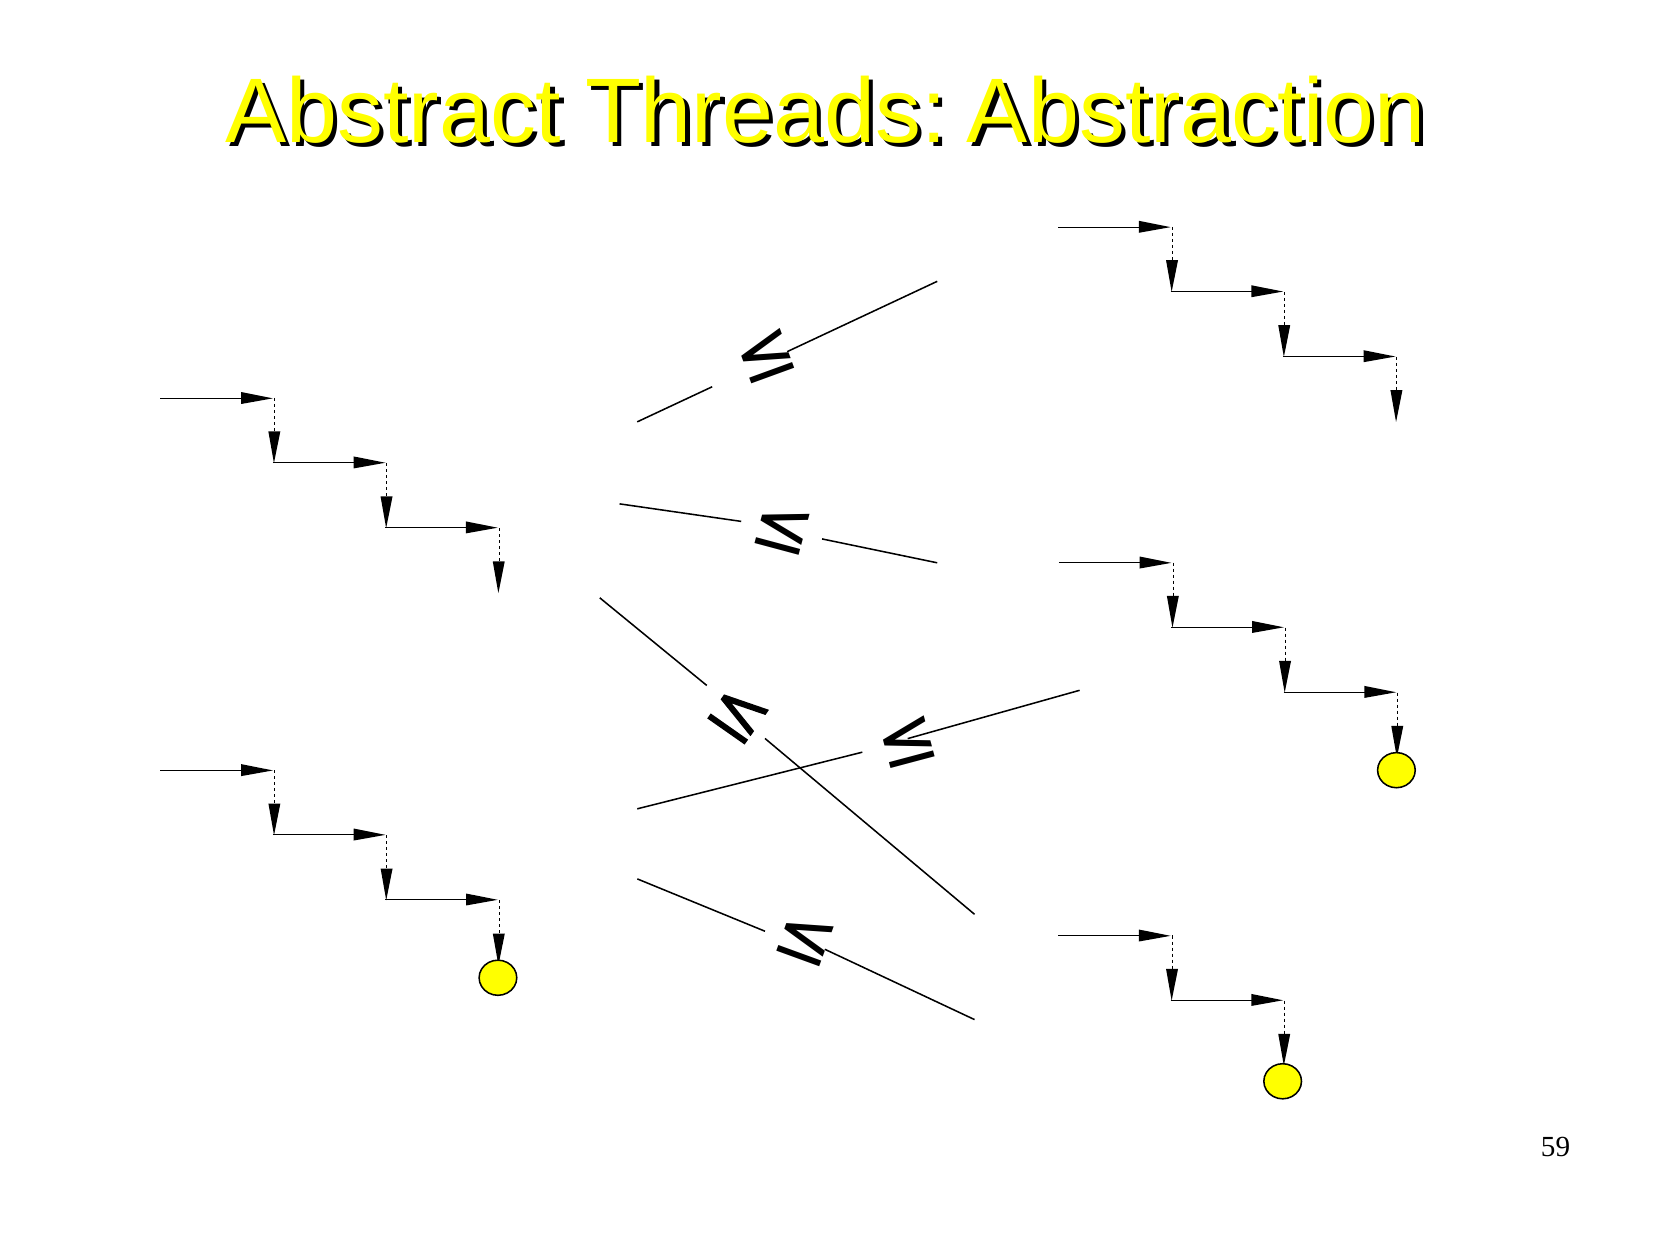

# Abstract Threads: Abstraction
≤
≤
≤
≤
≤
59